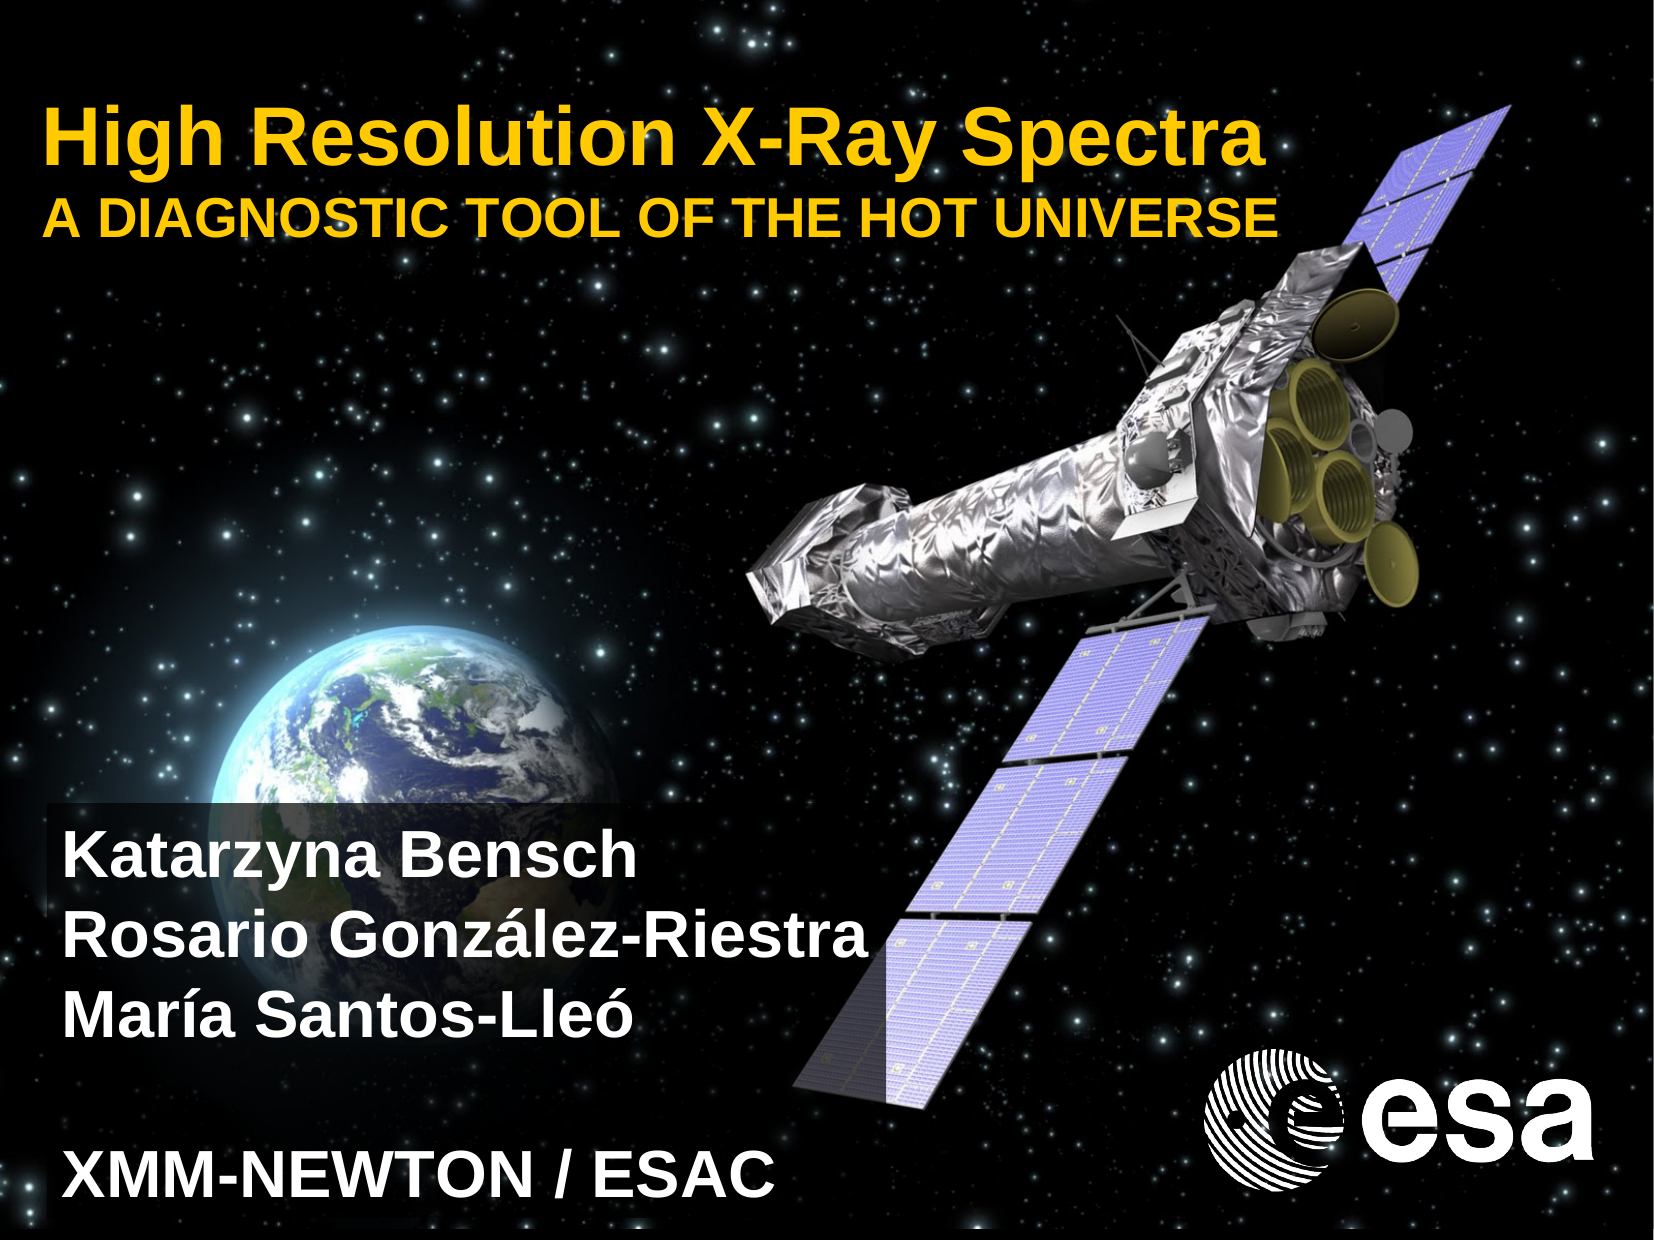

# High Resolution X-Ray Spectra A DIAGNOSTIC TOOL OF THE HOT UNIVERSE
Katarzyna Bensch
Rosario González-Riestra María Santos-Lleó
XMM-NEWTON / ESAC